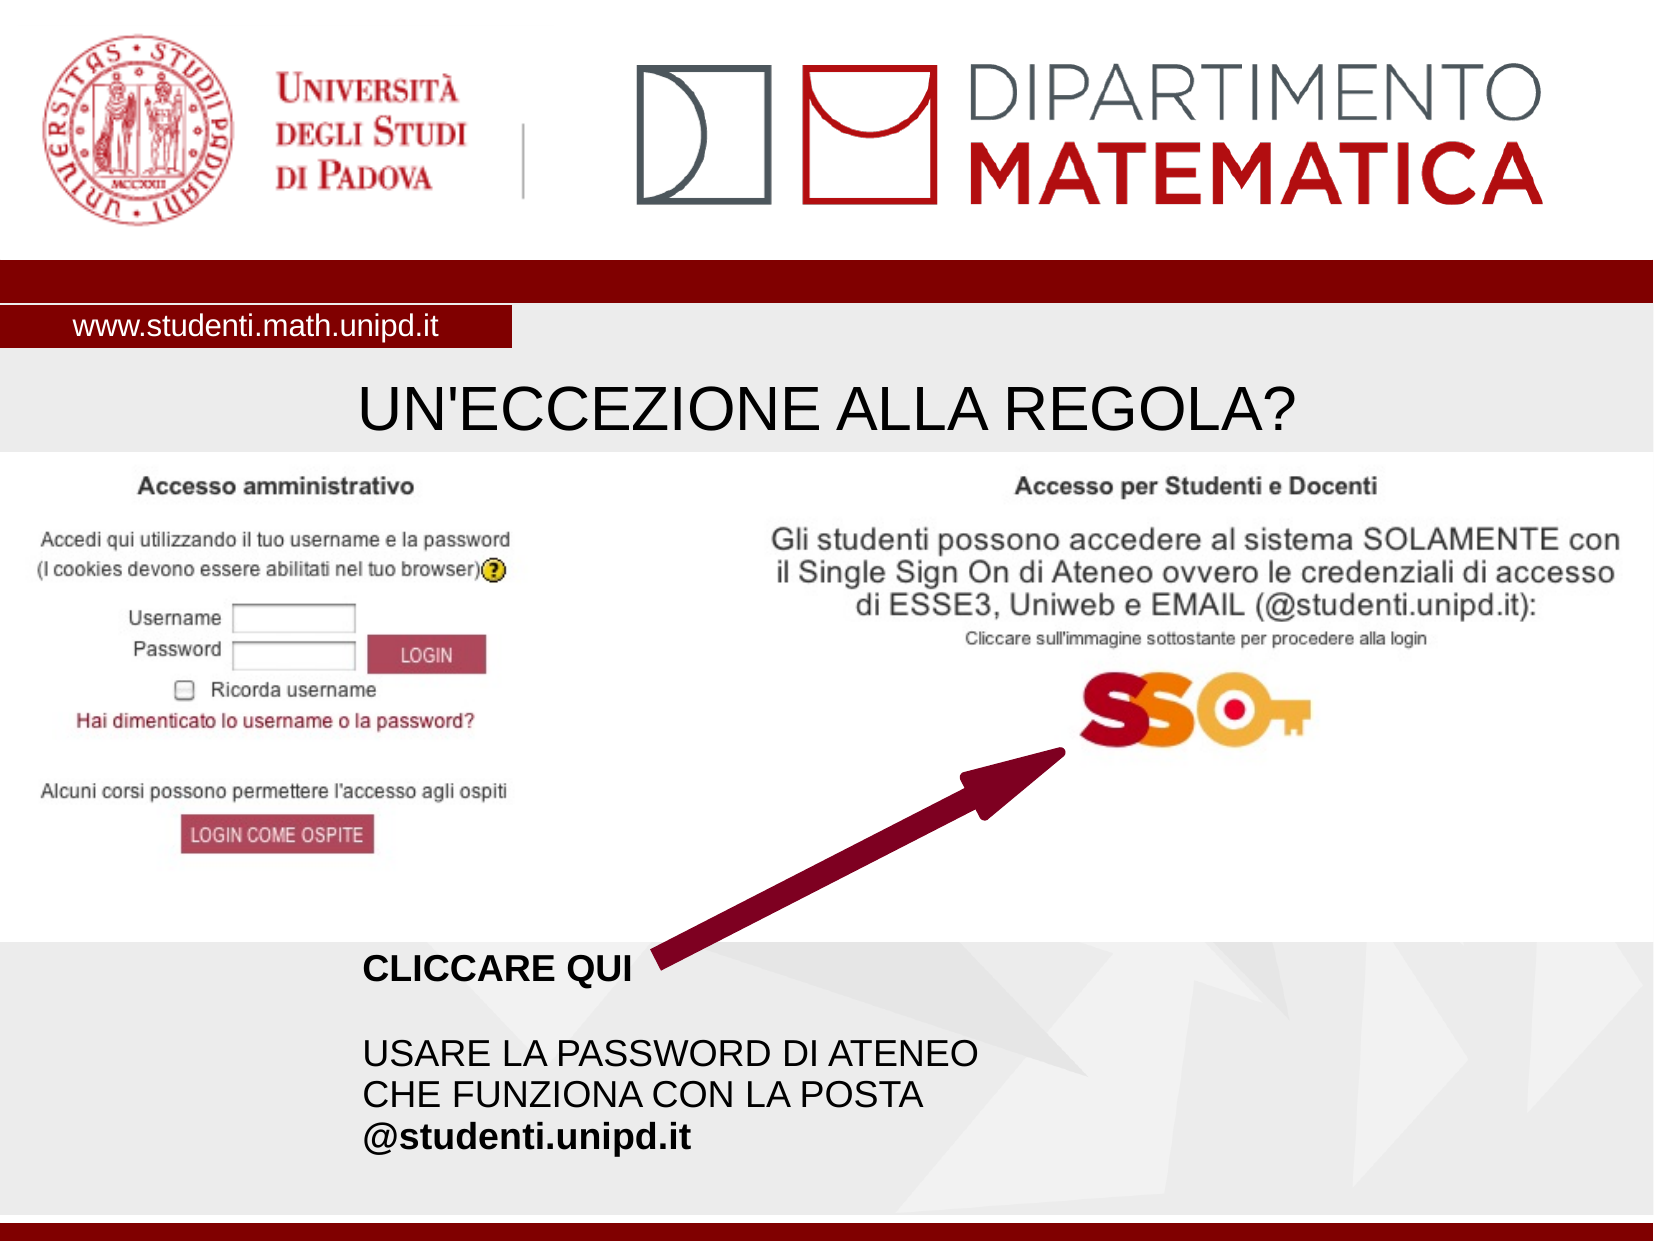

| |
| --- |
www.studenti.math.unipd.it
UN'ECCEZIONE ALLA REGOLA?
z
CLICCARE QUI
USARE LA PASSWORD DI ATENEO
CHE FUNZIONA CON LA POSTA
@studenti.unipd.it
| |
| --- |